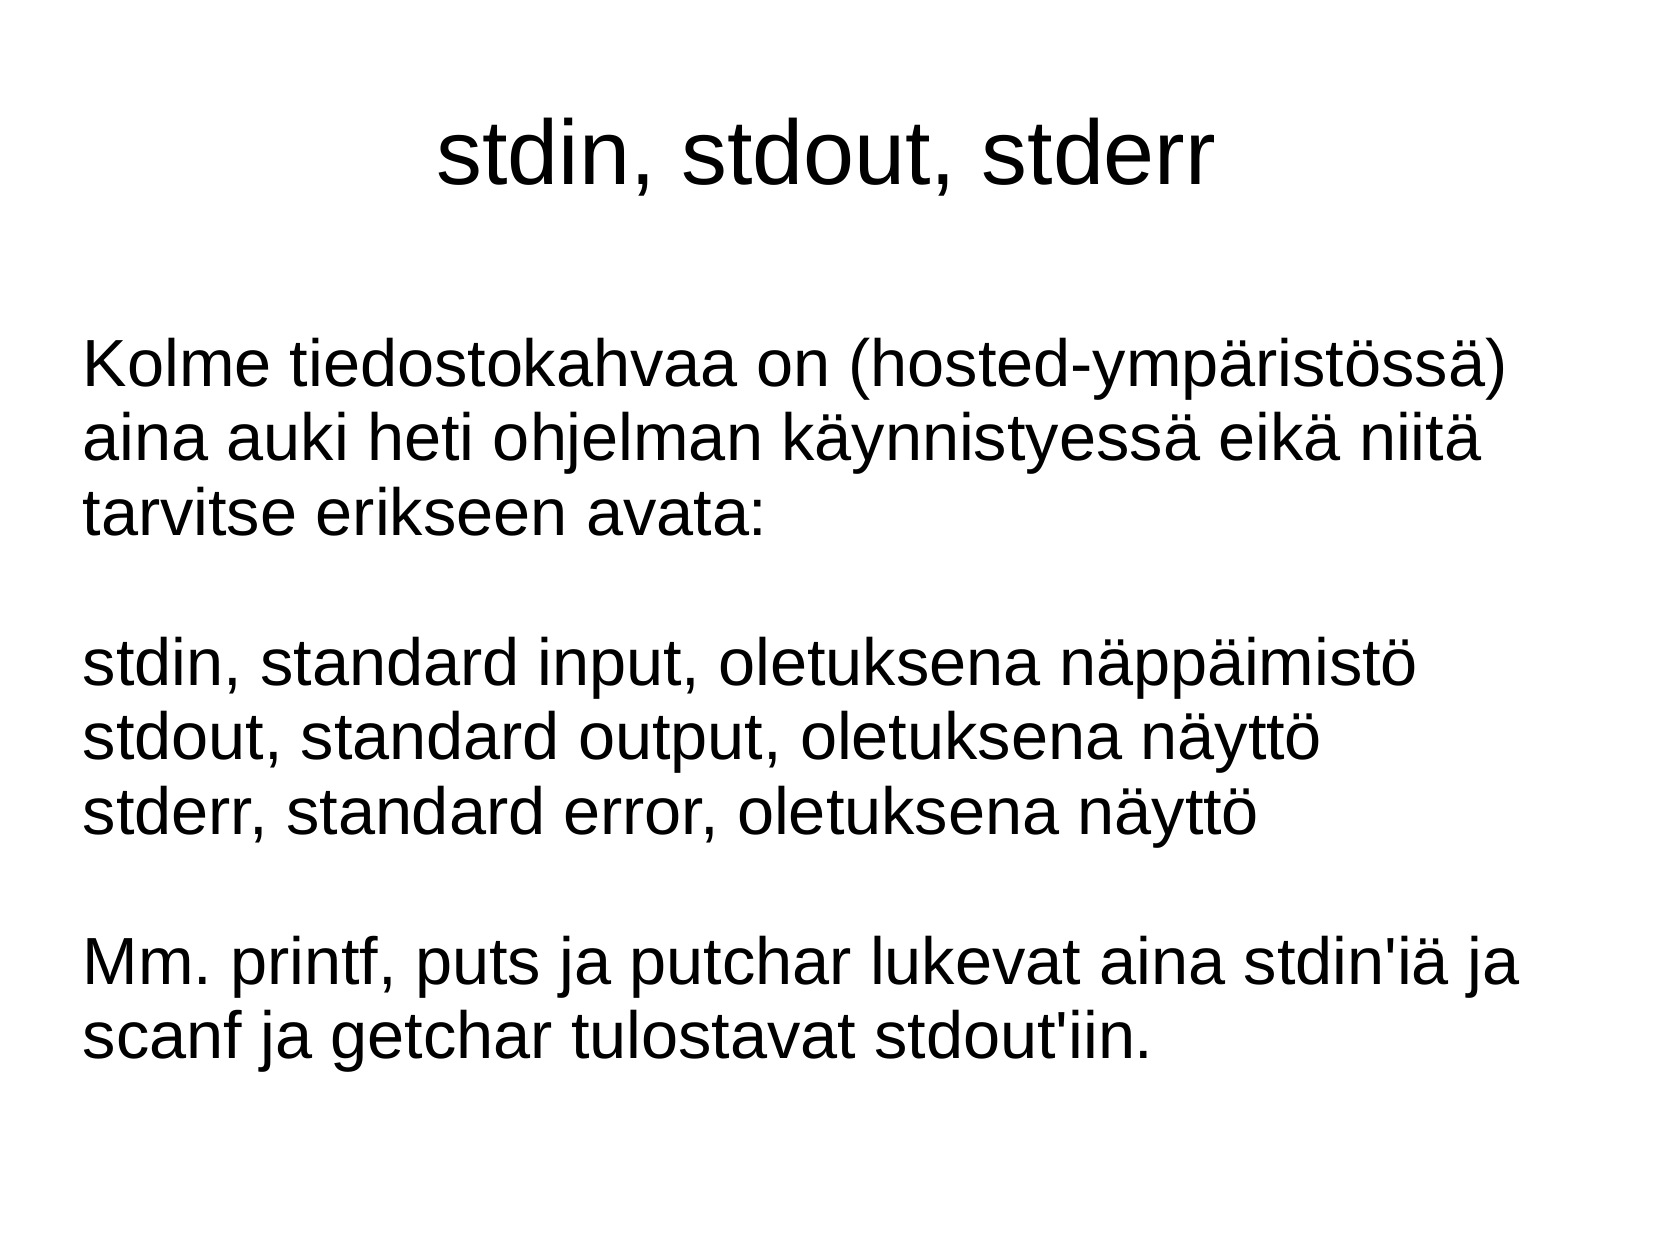

# stdin, stdout, stderr
Kolme tiedostokahvaa on (hosted-ympäristössä) aina auki heti ohjelman käynnistyessä eikä niitä tarvitse erikseen avata:
stdin, standard input, oletuksena näppäimistö
stdout, standard output, oletuksena näyttö
stderr, standard error, oletuksena näyttö
Mm. printf, puts ja putchar lukevat aina stdin'iä ja scanf ja getchar tulostavat stdout'iin.